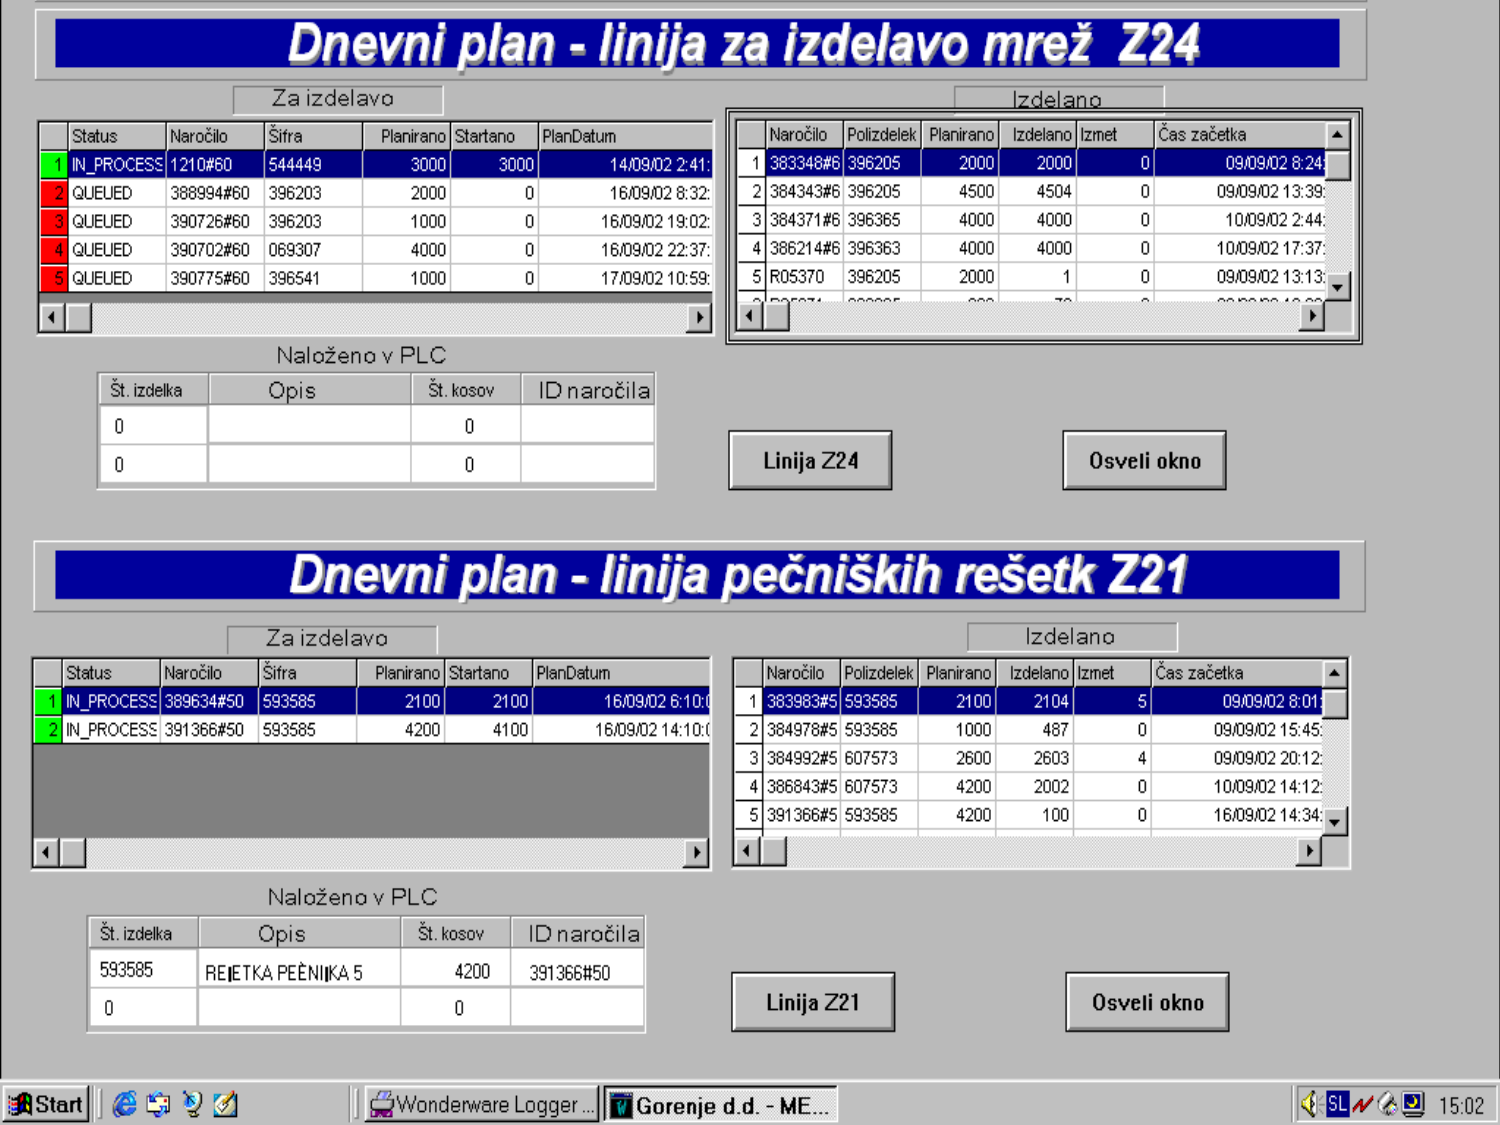

MES - Prikaz stanja proizvodnih nalogov
April 2002
RVP2 MES
14